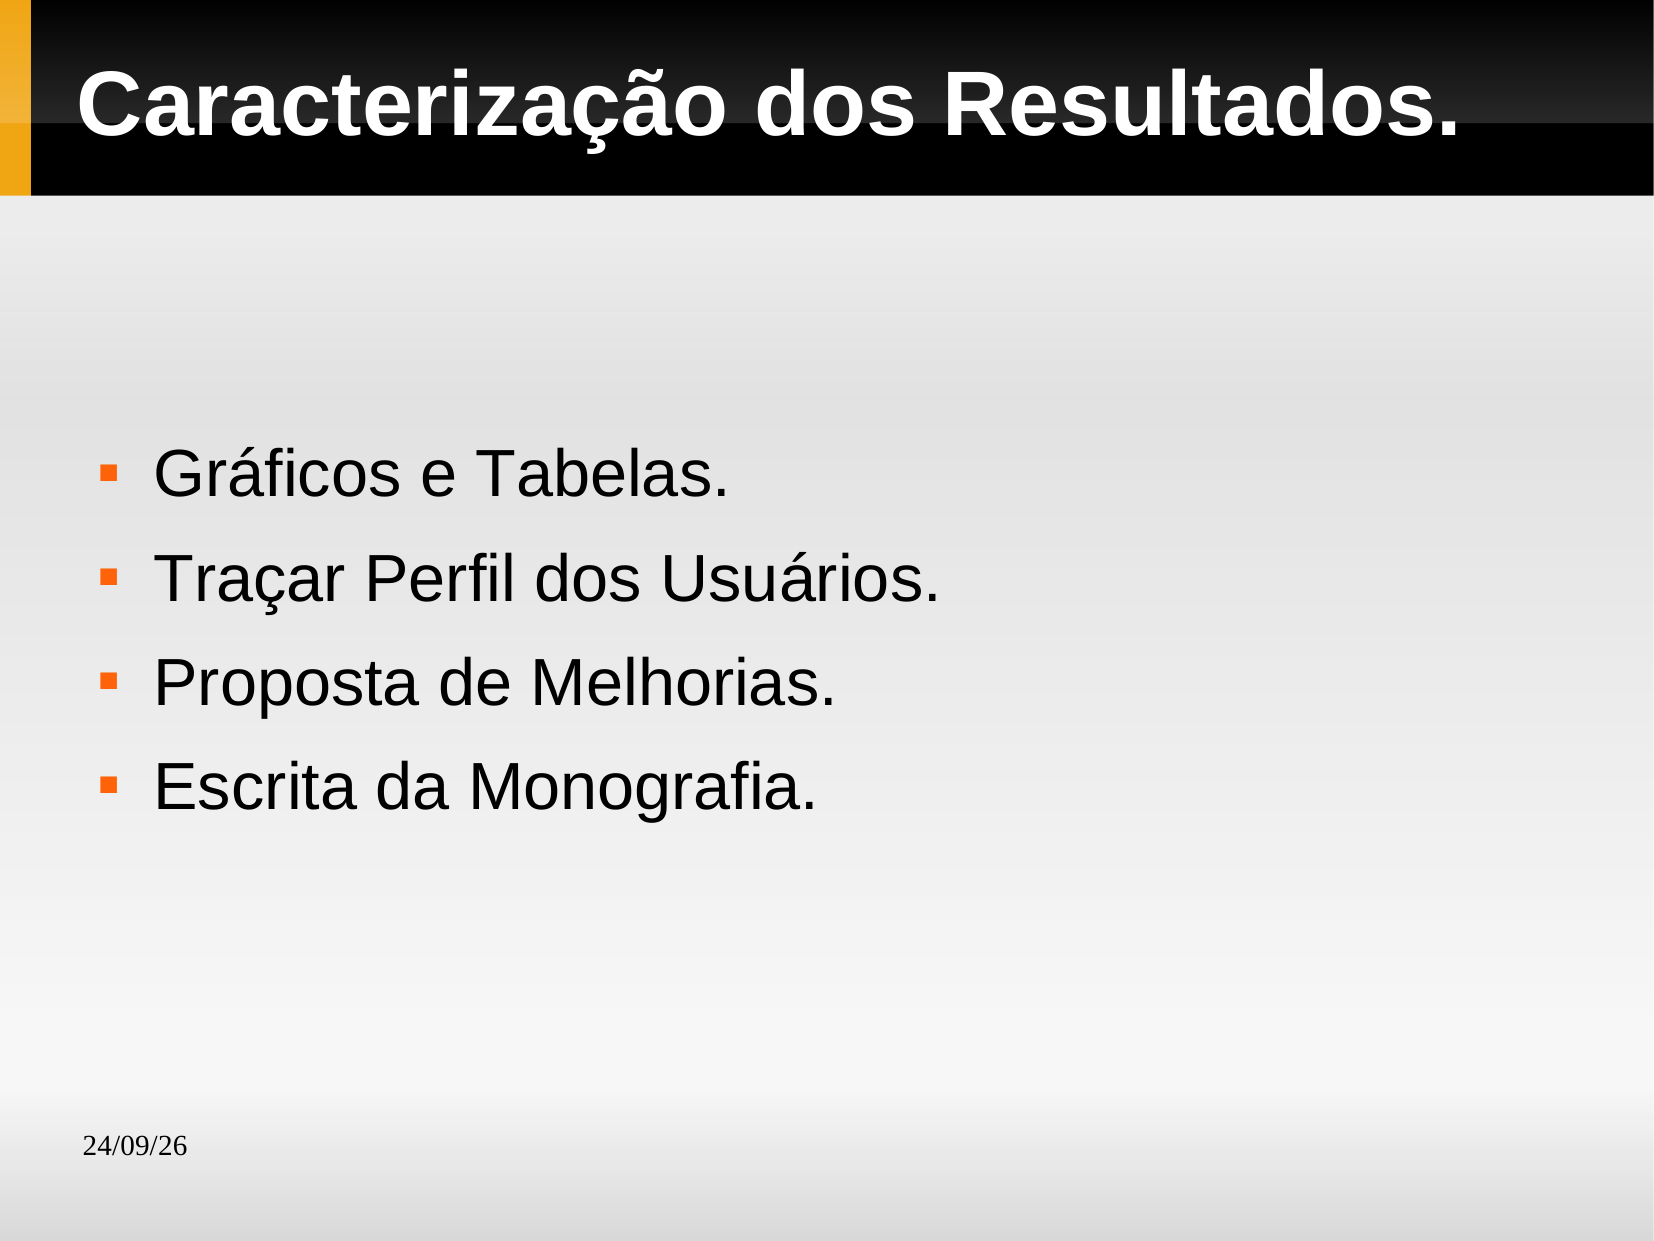

# Caracterização dos Resultados.
Gráficos e Tabelas.
Traçar Perfil dos Usuários.
Proposta de Melhorias.
Escrita da Monografia.